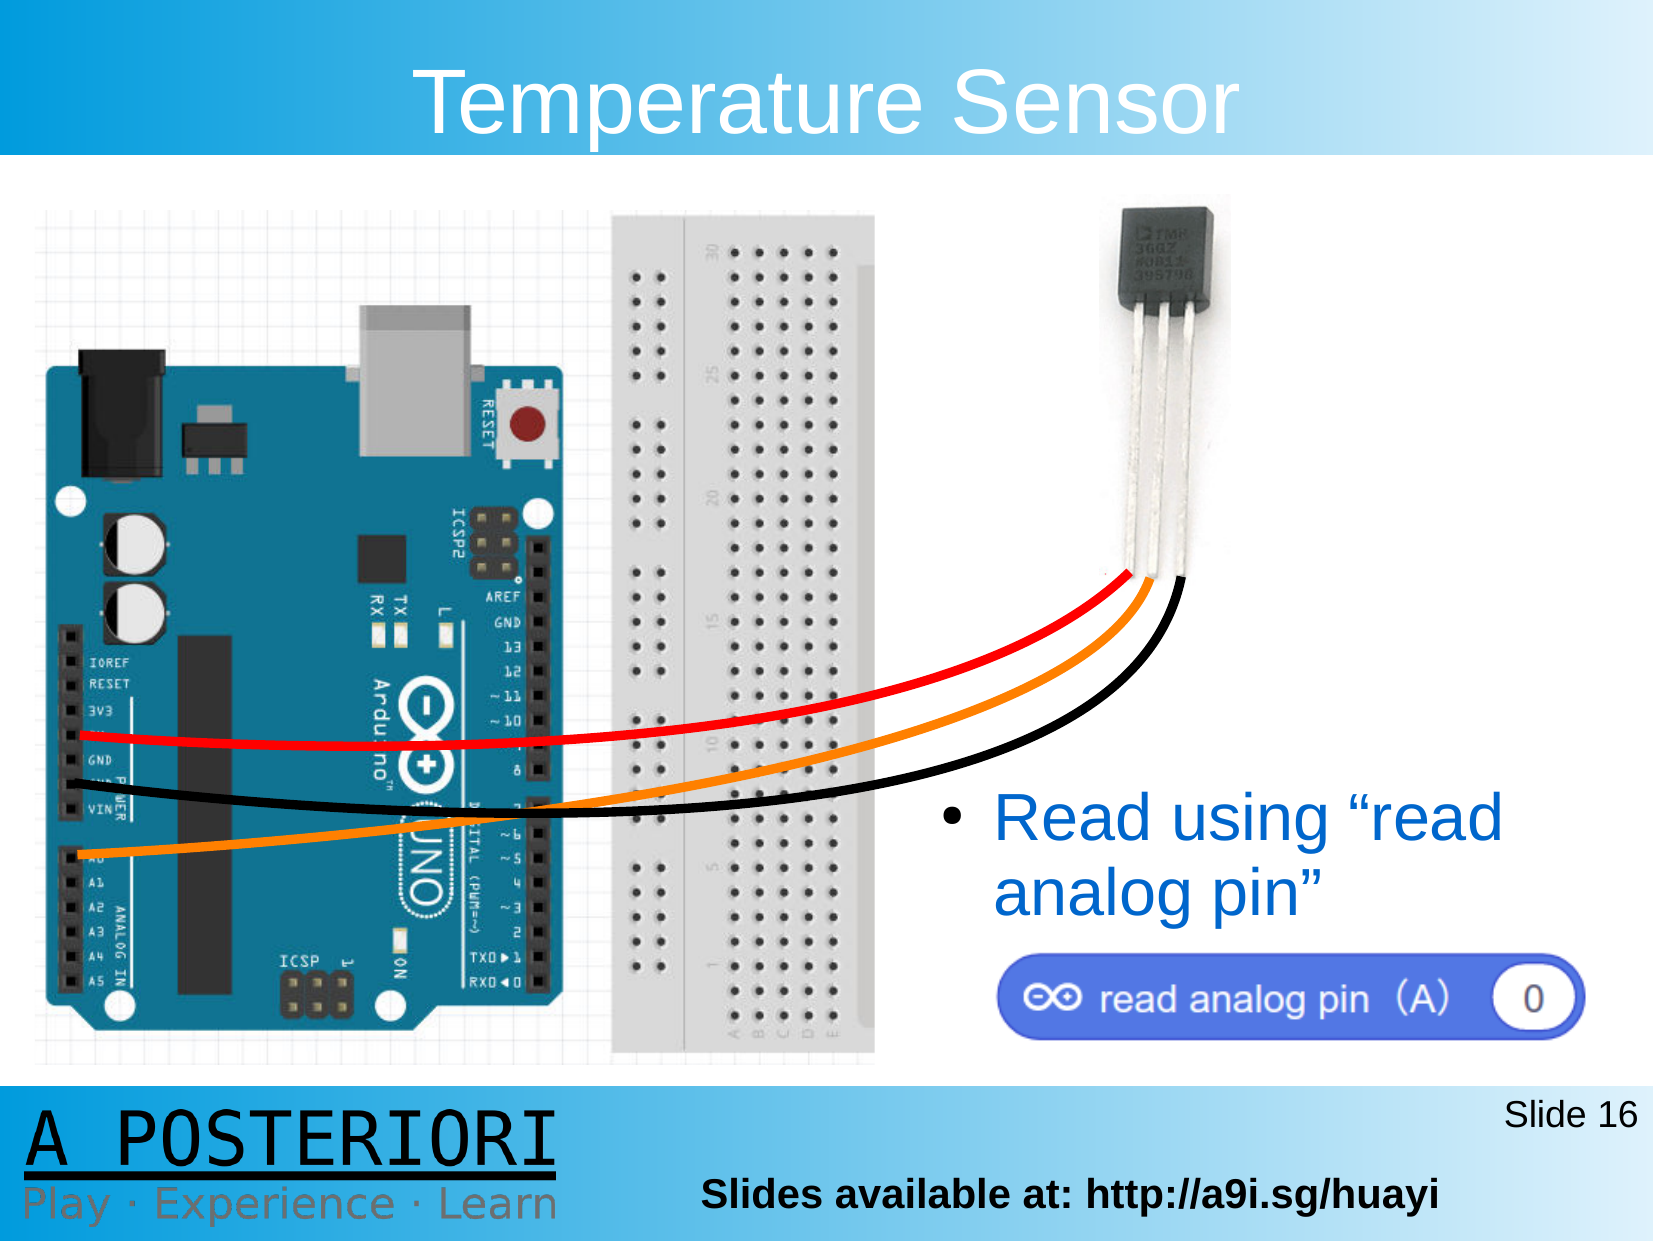

# Temperature Sensor
Read using “read analog pin”